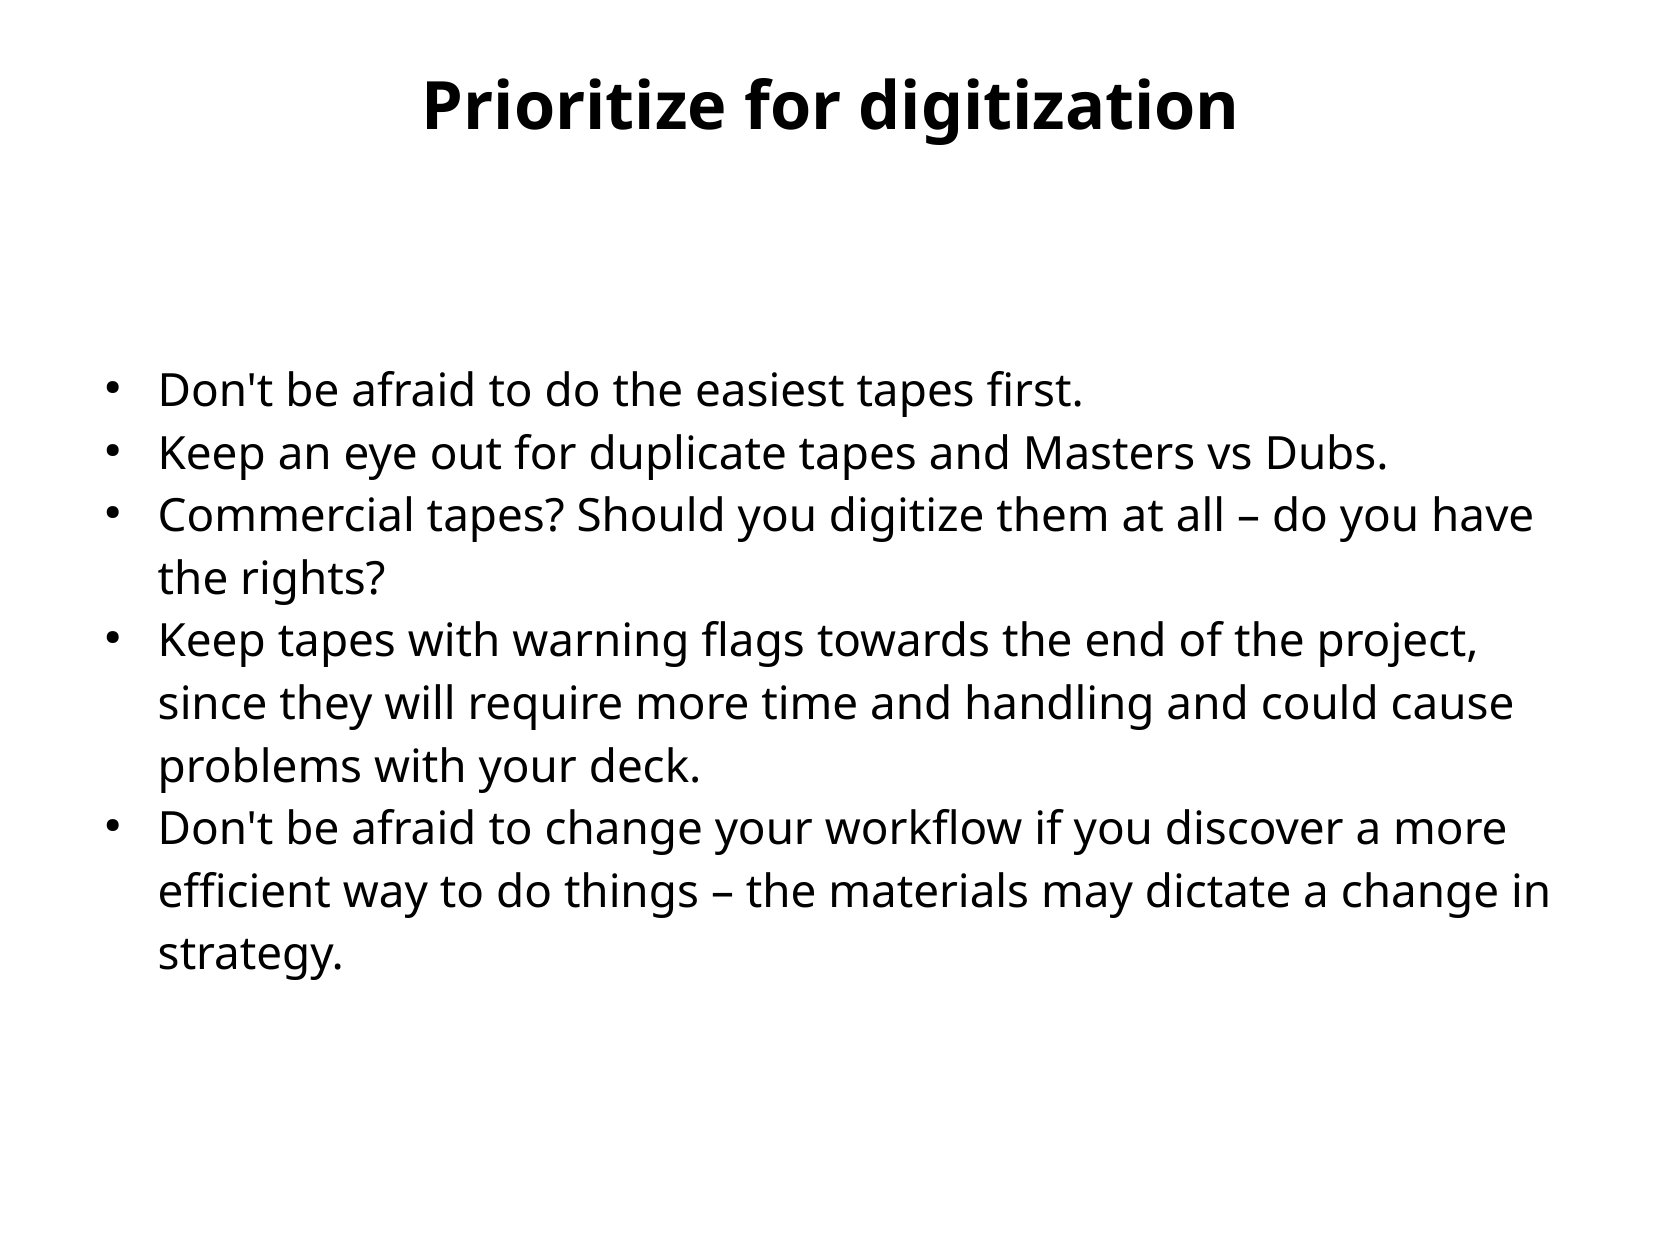

Prioritize for digitization
# Don't be afraid to do the easiest tapes first.
Keep an eye out for duplicate tapes and Masters vs Dubs.
Commercial tapes? Should you digitize them at all – do you have the rights?
Keep tapes with warning flags towards the end of the project, since they will require more time and handling and could cause problems with your deck.
Don't be afraid to change your workflow if you discover a more efficient way to do things – the materials may dictate a change in strategy.